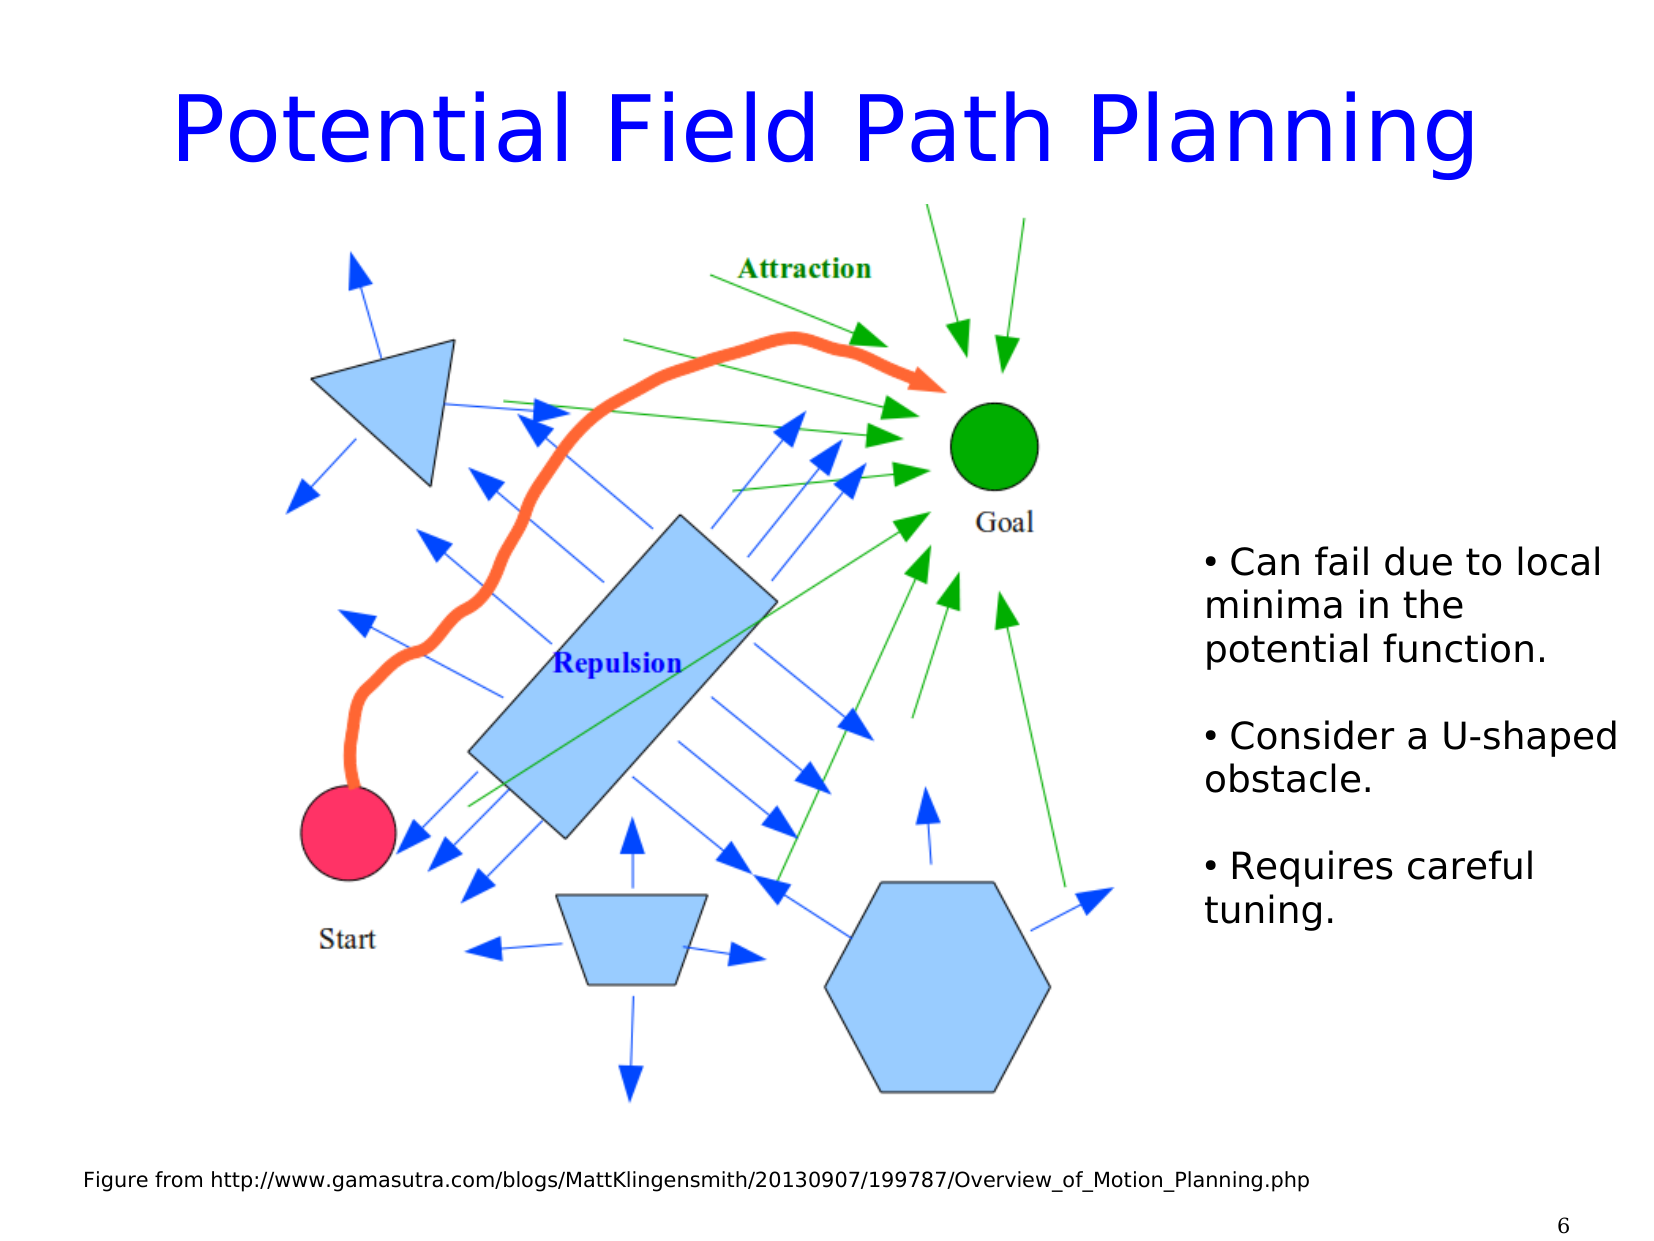

# Potential Field Path Planning
 Can fail due to local minima in the potential function.
 Consider a U-shaped obstacle.
 Requires careful tuning.
Figure from http://www.gamasutra.com/blogs/MattKlingensmith/20130907/199787/Overview_of_Motion_Planning.php
6